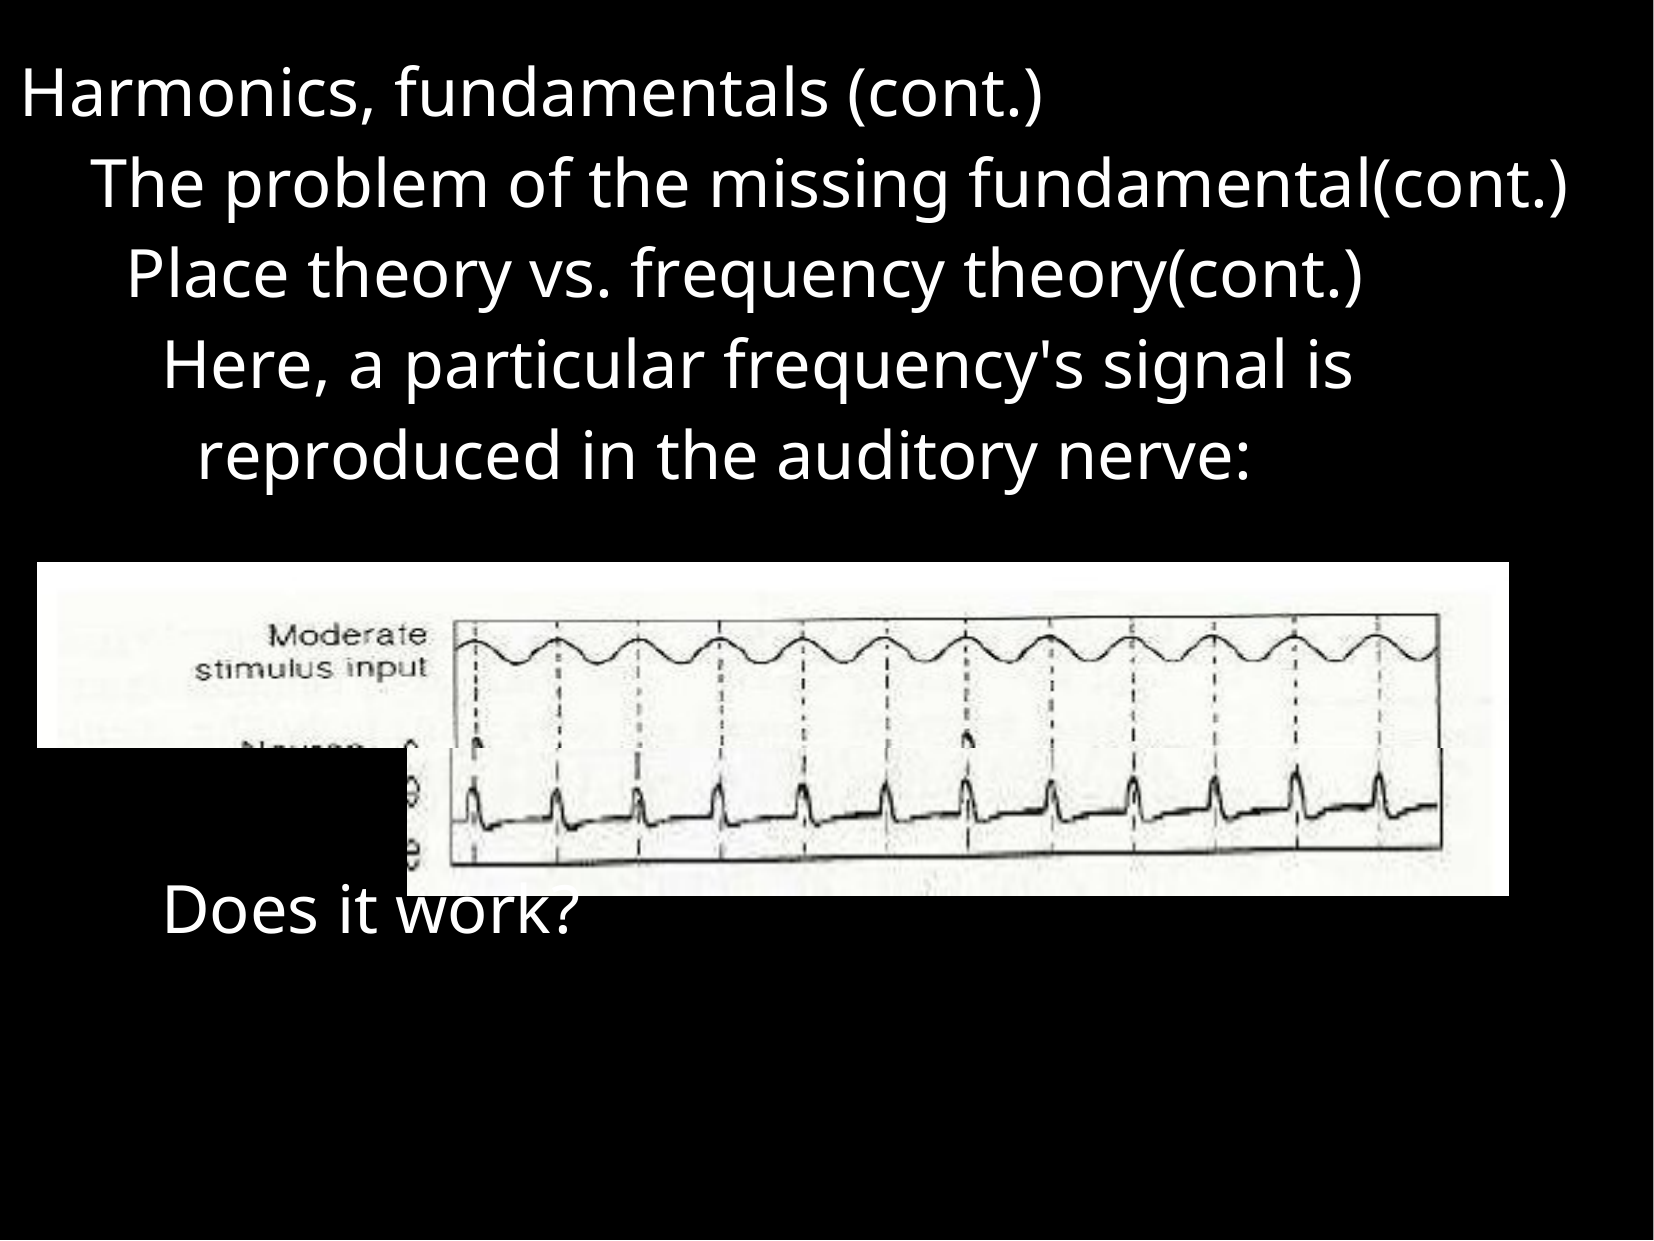

Harmonics, fundamentals (cont.)
The problem of the missing fundamental(cont.)
Place theory vs. frequency theory(cont.)
Here, a particular frequency's signal is reproduced in the auditory nerve:
Does it work?